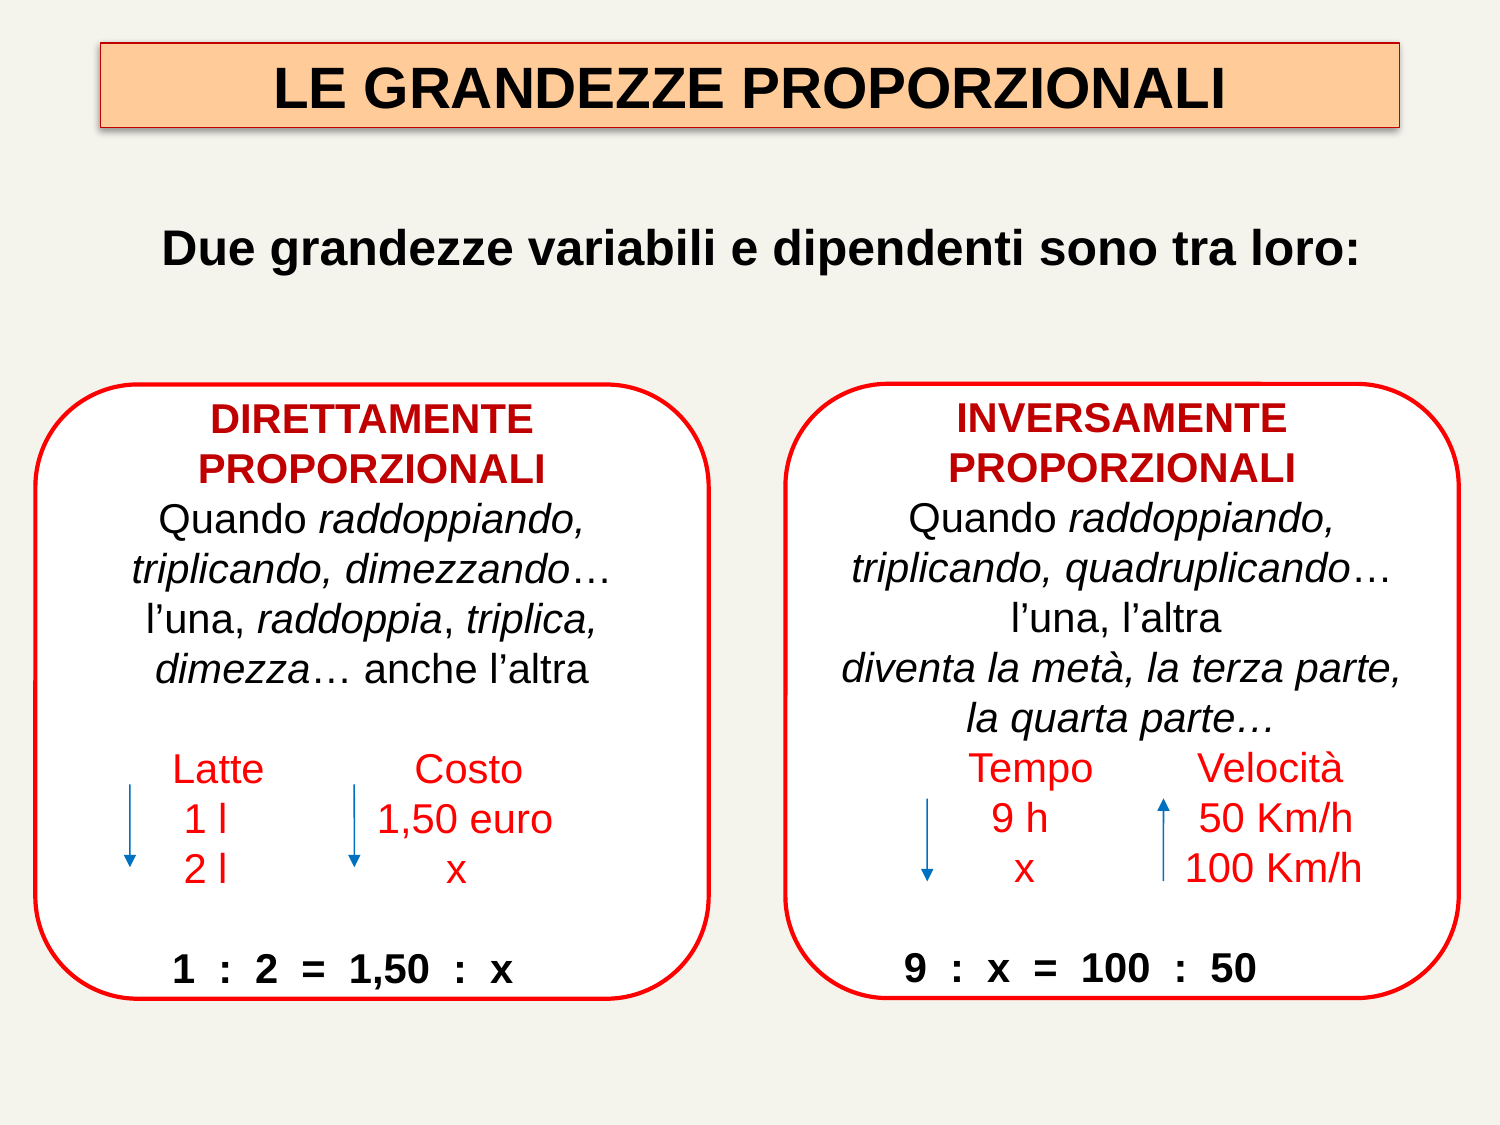

LE GRANDEZZE PROPORZIONALI
Due grandezze variabili e dipendenti sono tra loro:
INVERSAMENTE PROPORZIONALI
Quando raddoppiando, triplicando, quadruplicando… l’una, l’altra
diventa la metà, la terza parte, la quarta parte…
 Tempo Velocità
 9 h 50 Km/h
 x 100 Km/h
	9 : x = 100 : 50
DIRETTAMENTE PROPORZIONALI
Quando raddoppiando, triplicando, dimezzando… l’una, raddoppia, triplica, dimezza… anche l’altra
 Latte Costo
 1 l 1,50 euro
 2 l x
 1 : 2 = 1,50 : x